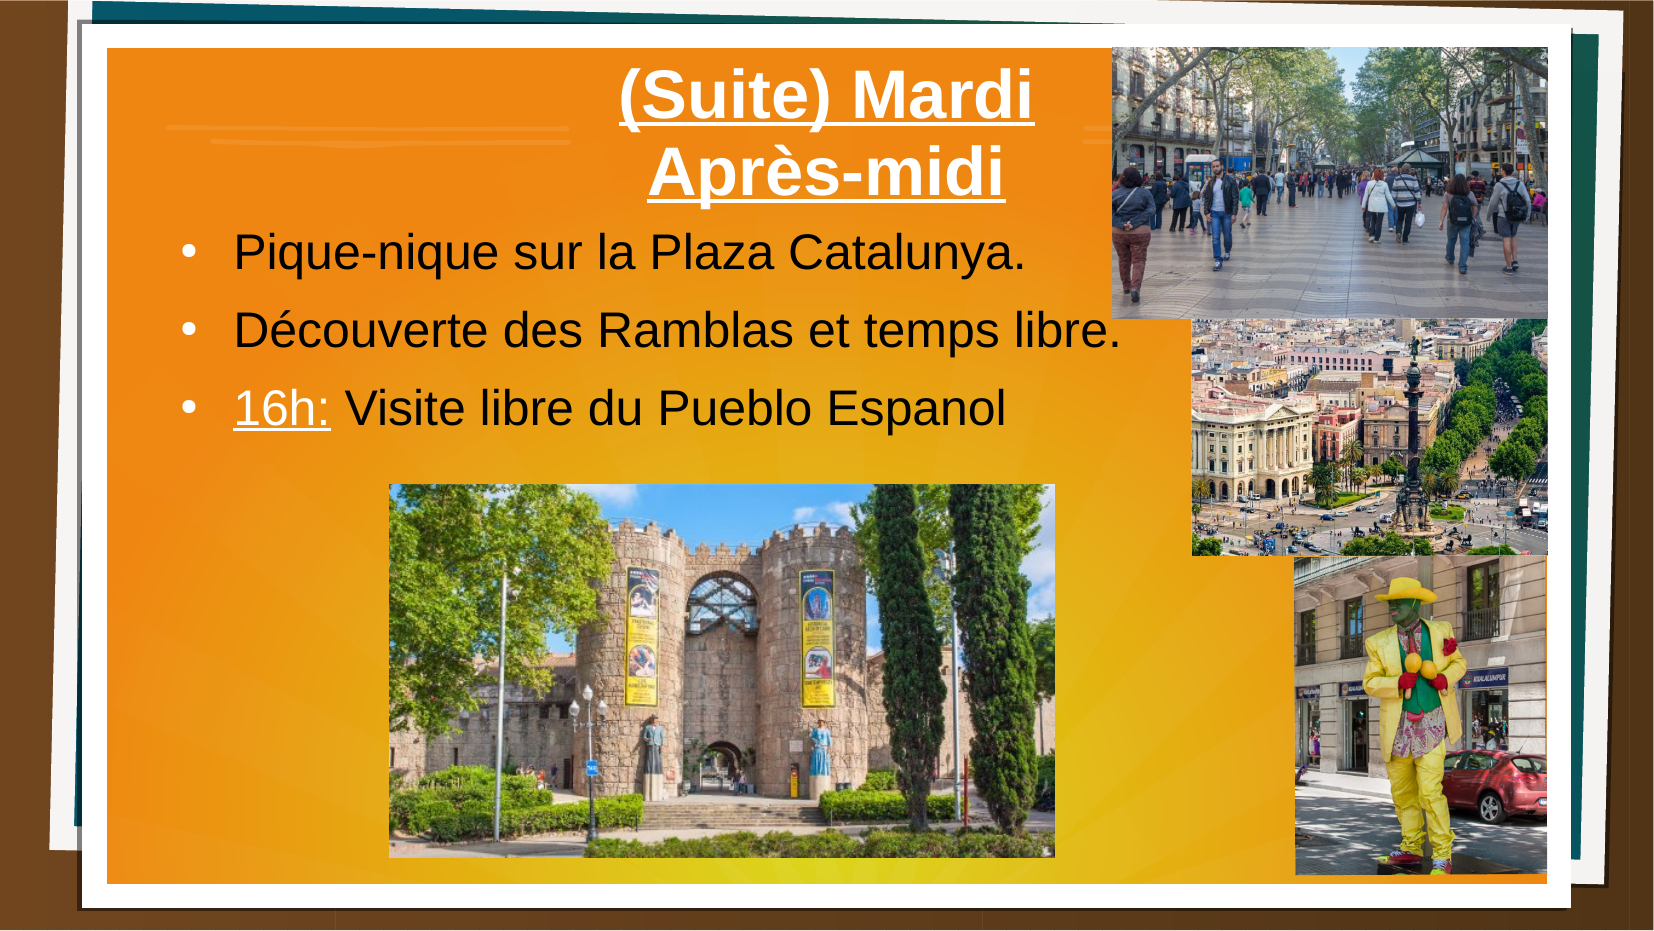

# (Suite) Mardi Après-midi
Pique-nique sur la Plaza Catalunya.
Découverte des Ramblas et temps libre.
16h: Visite libre du Pueblo Espanol